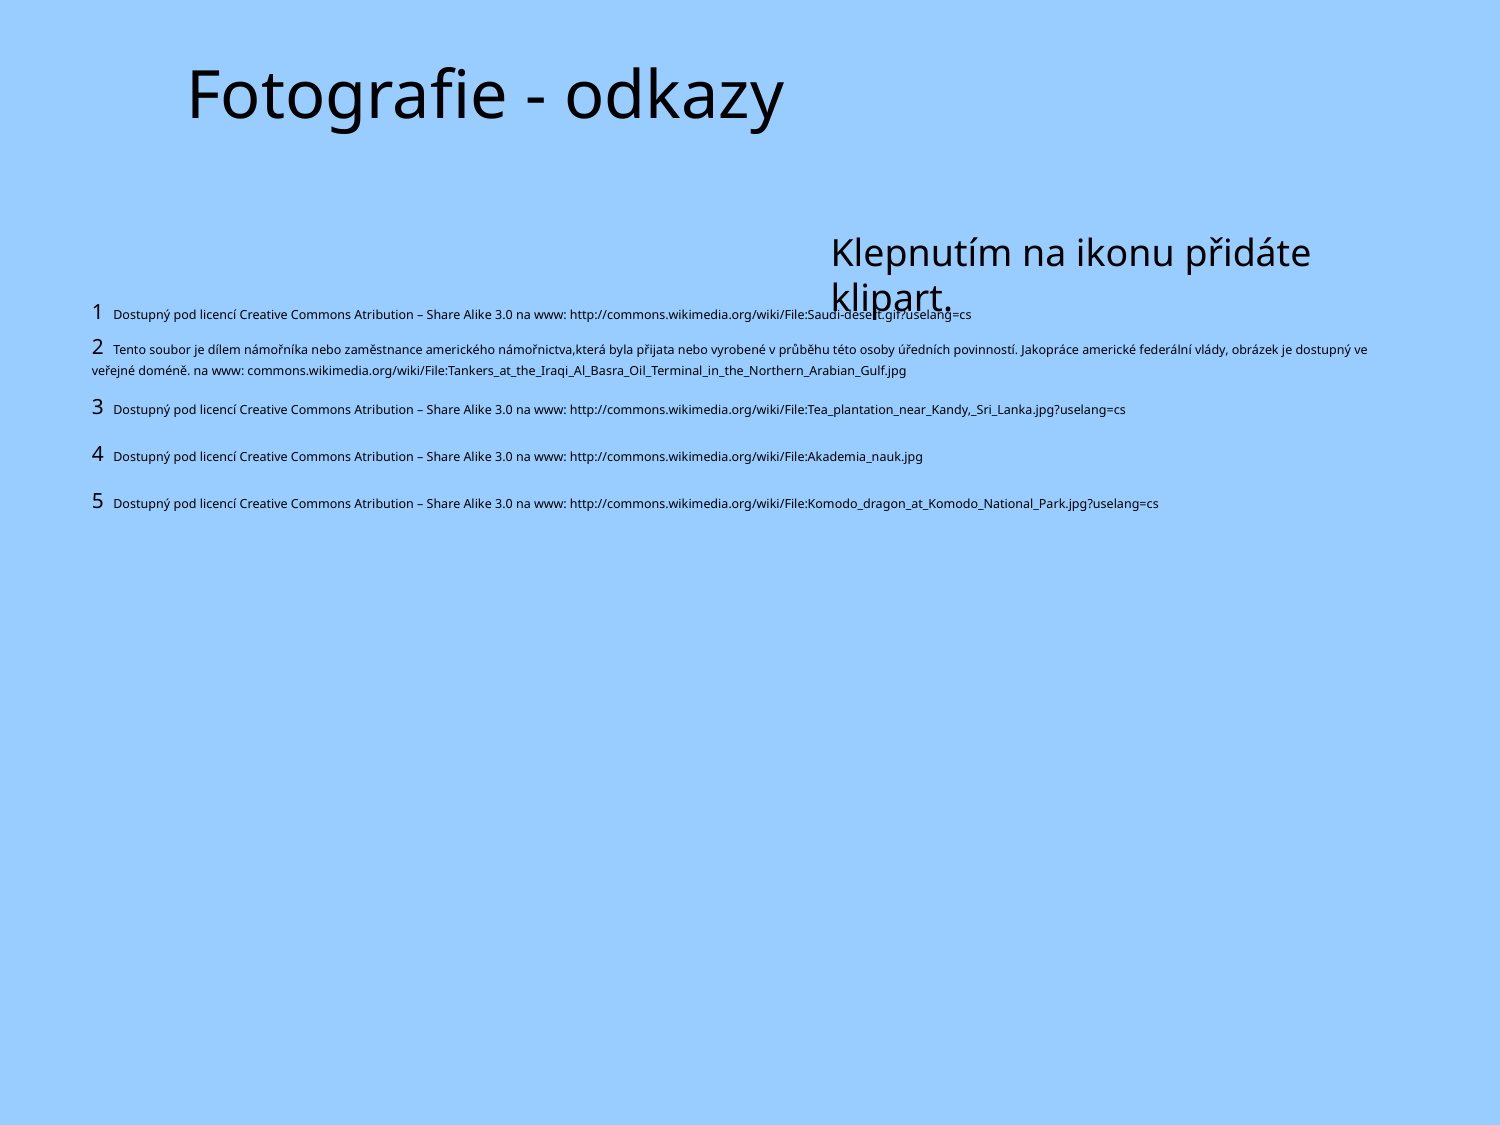

# Fotografie - odkazy
1 Dostupný pod licencí Creative Commons Atribution – Share Alike 3.0 na www: http://commons.wikimedia.org/wiki/File:Saudi-desert.gif?uselang=cs
2 Tento soubor je dílem námořníka nebo zaměstnance amerického námořnictva,která byla přijata nebo vyrobené v průběhu této osoby úředních povinností. Jakopráce americké federální vlády, obrázek je dostupný ve veřejné doméně. na www: commons.wikimedia.org/wiki/File:Tankers_at_the_Iraqi_Al_Basra_Oil_Terminal_in_the_Northern_Arabian_Gulf.jpg
3 Dostupný pod licencí Creative Commons Atribution – Share Alike 3.0 na www: http://commons.wikimedia.org/wiki/File:Tea_plantation_near_Kandy,_Sri_Lanka.jpg?uselang=cs
4 Dostupný pod licencí Creative Commons Atribution – Share Alike 3.0 na www: http://commons.wikimedia.org/wiki/File:Akademia_nauk.jpg
5 Dostupný pod licencí Creative Commons Atribution – Share Alike 3.0 na www: http://commons.wikimedia.org/wiki/File:Komodo_dragon_at_Komodo_National_Park.jpg?uselang=cs